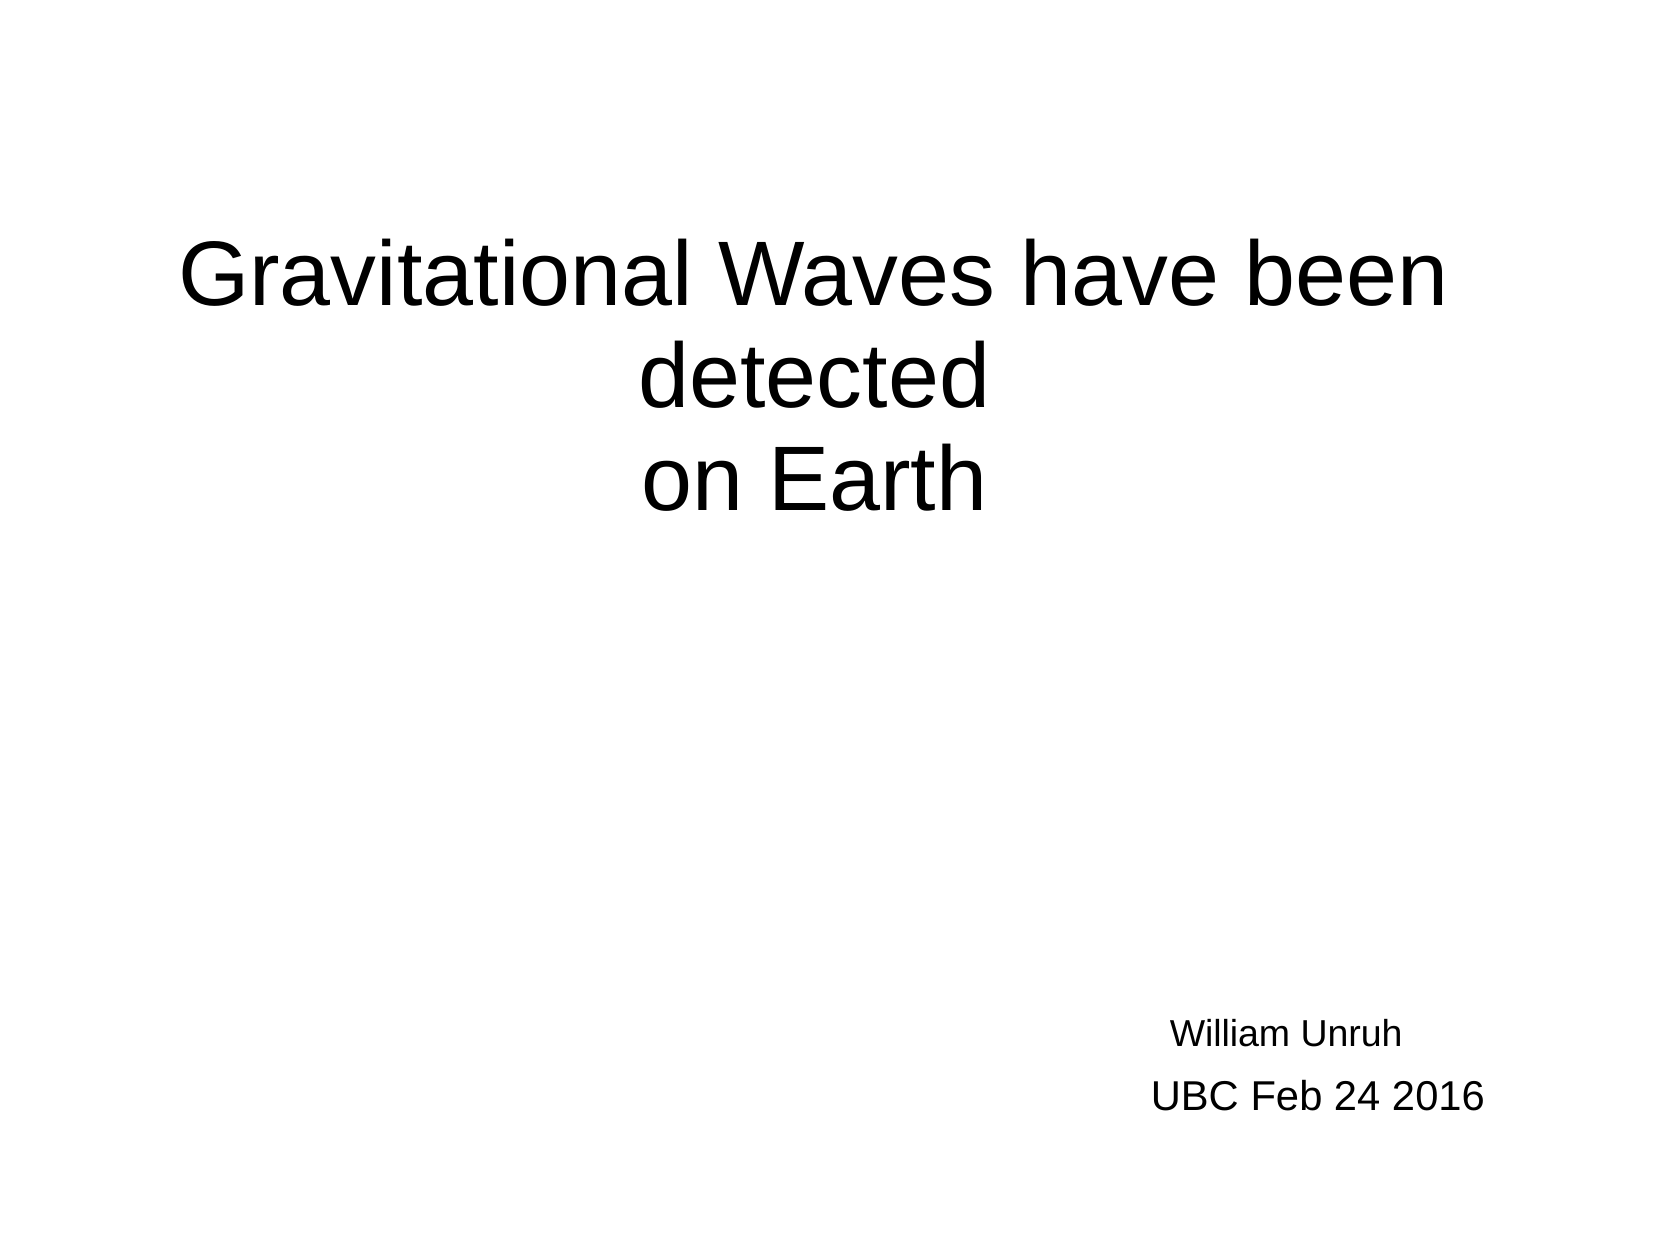

Gravitational Waves have been
detected
on Earth
William Unruh
UBC Feb 24 2016